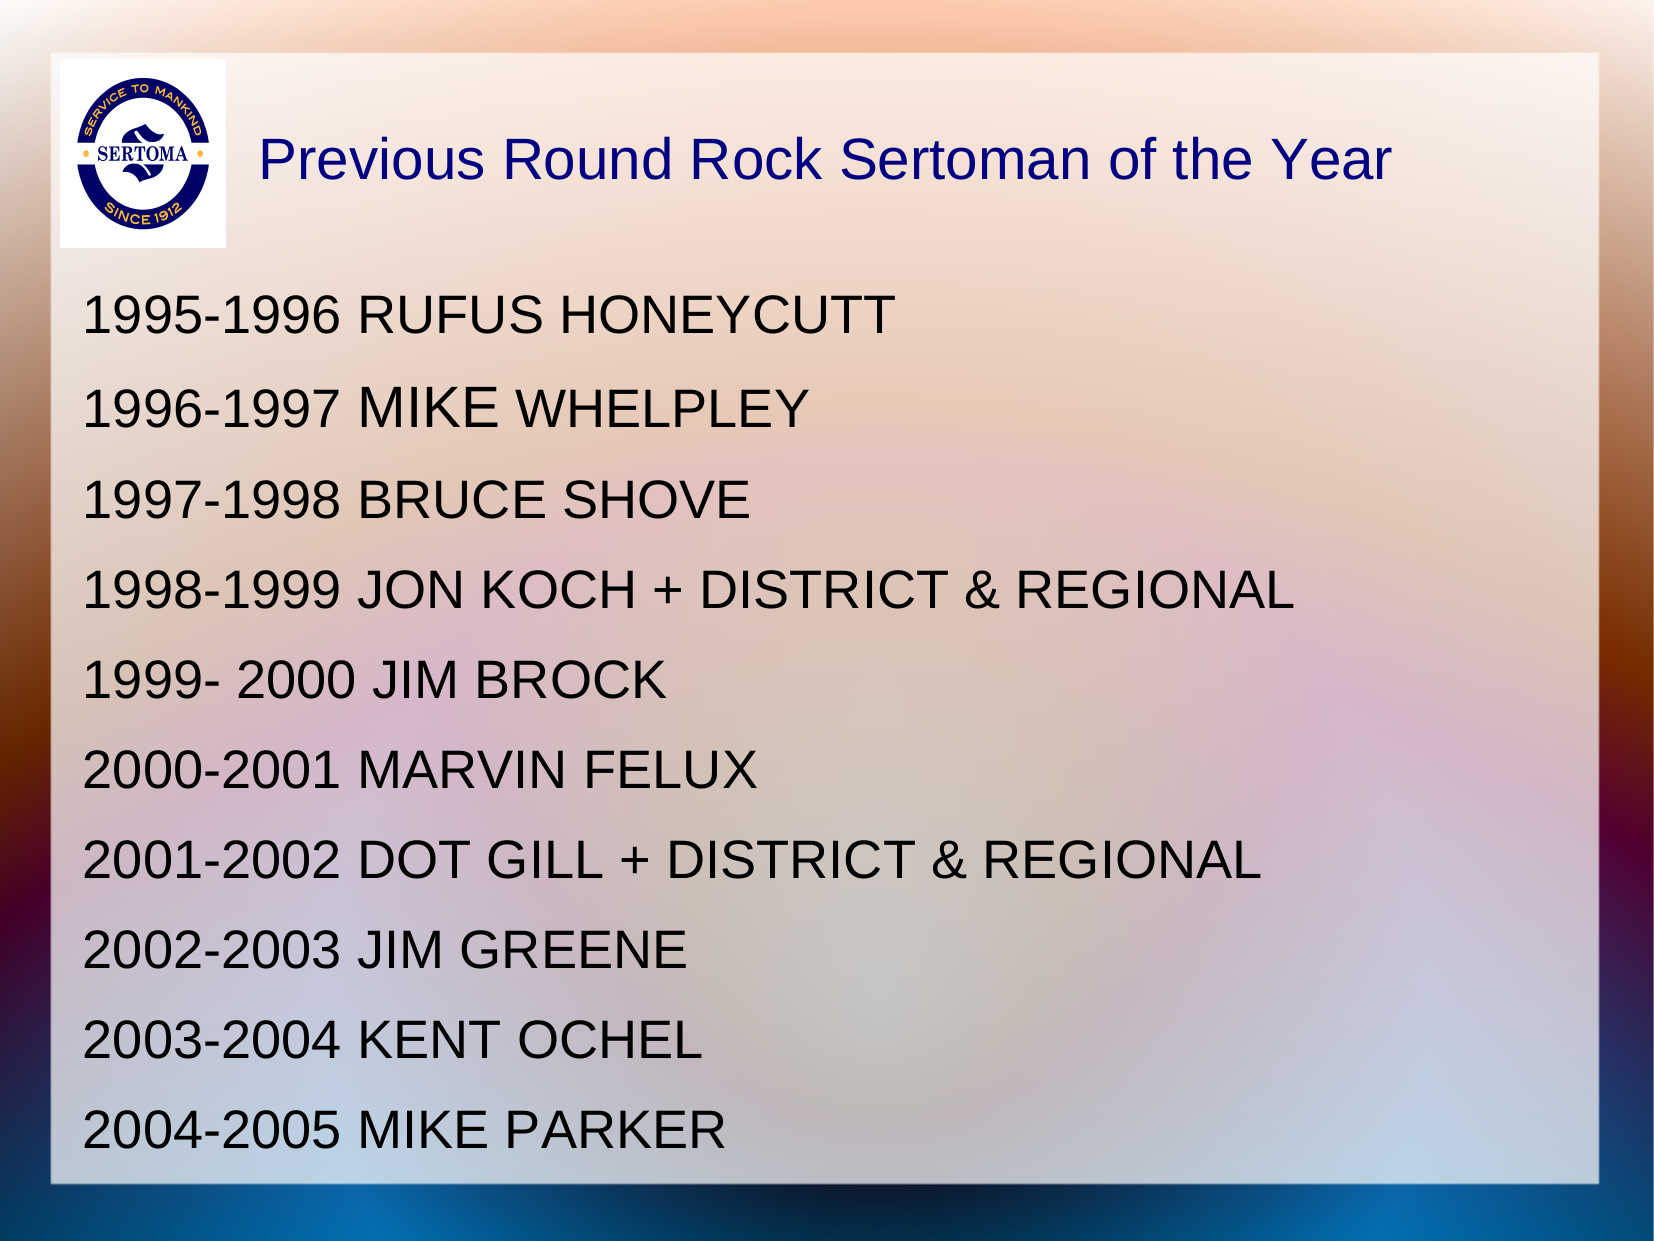

# Previous Round Rock Sertoman of the Year
1995-1996 RUFUS HONEYCUTT
1996-1997 MIKE WHELPLEY
1997-1998 BRUCE SHOVE
1998-1999 JON KOCH + DISTRICT & REGIONAL
1999- 2000 JIM BROCK
2000-2001 MARVIN FELUX
2001-2002 DOT GILL + DISTRICT & REGIONAL
2002-2003 JIM GREENE
2003-2004 KENT OCHEL
2004-2005 MIKE PARKER